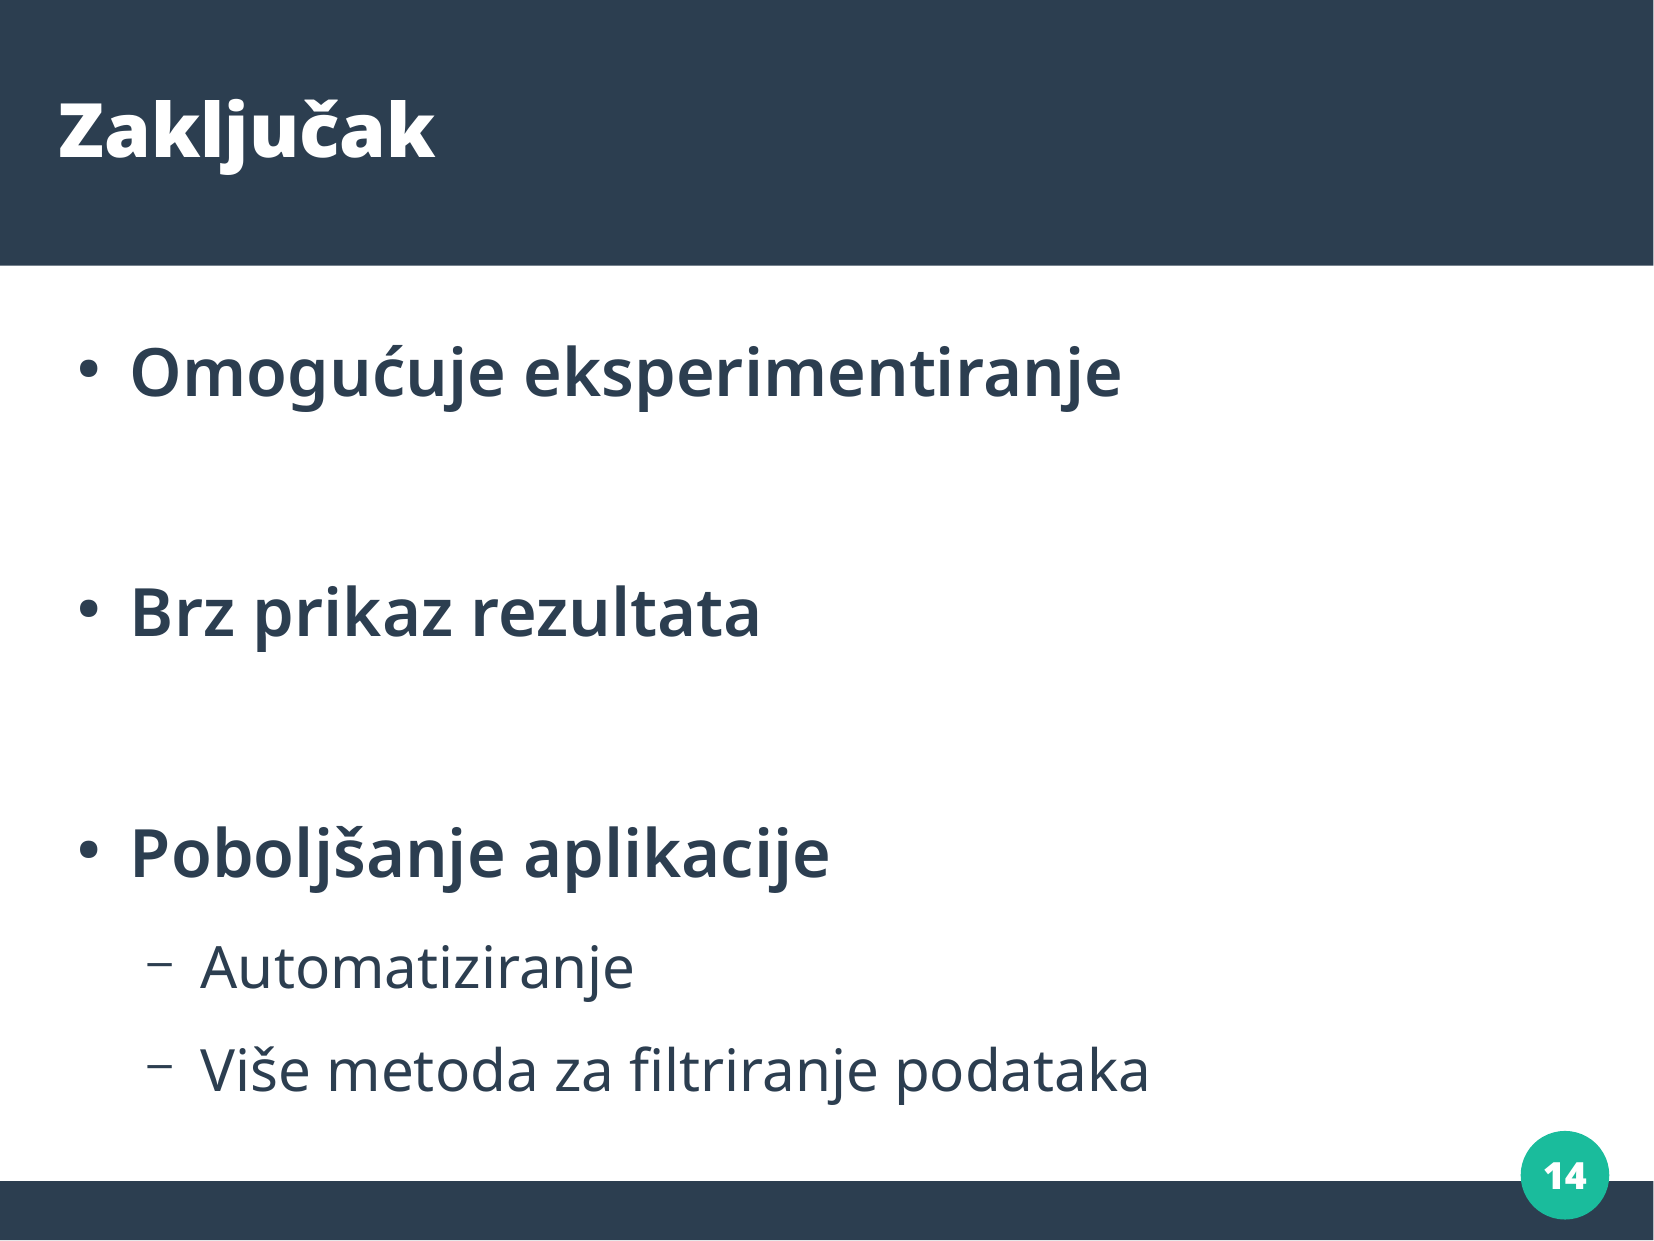

# Zaključak
Omogućuje eksperimentiranje
Brz prikaz rezultata
Poboljšanje aplikacije
Automatiziranje
Više metoda za filtriranje podataka
14